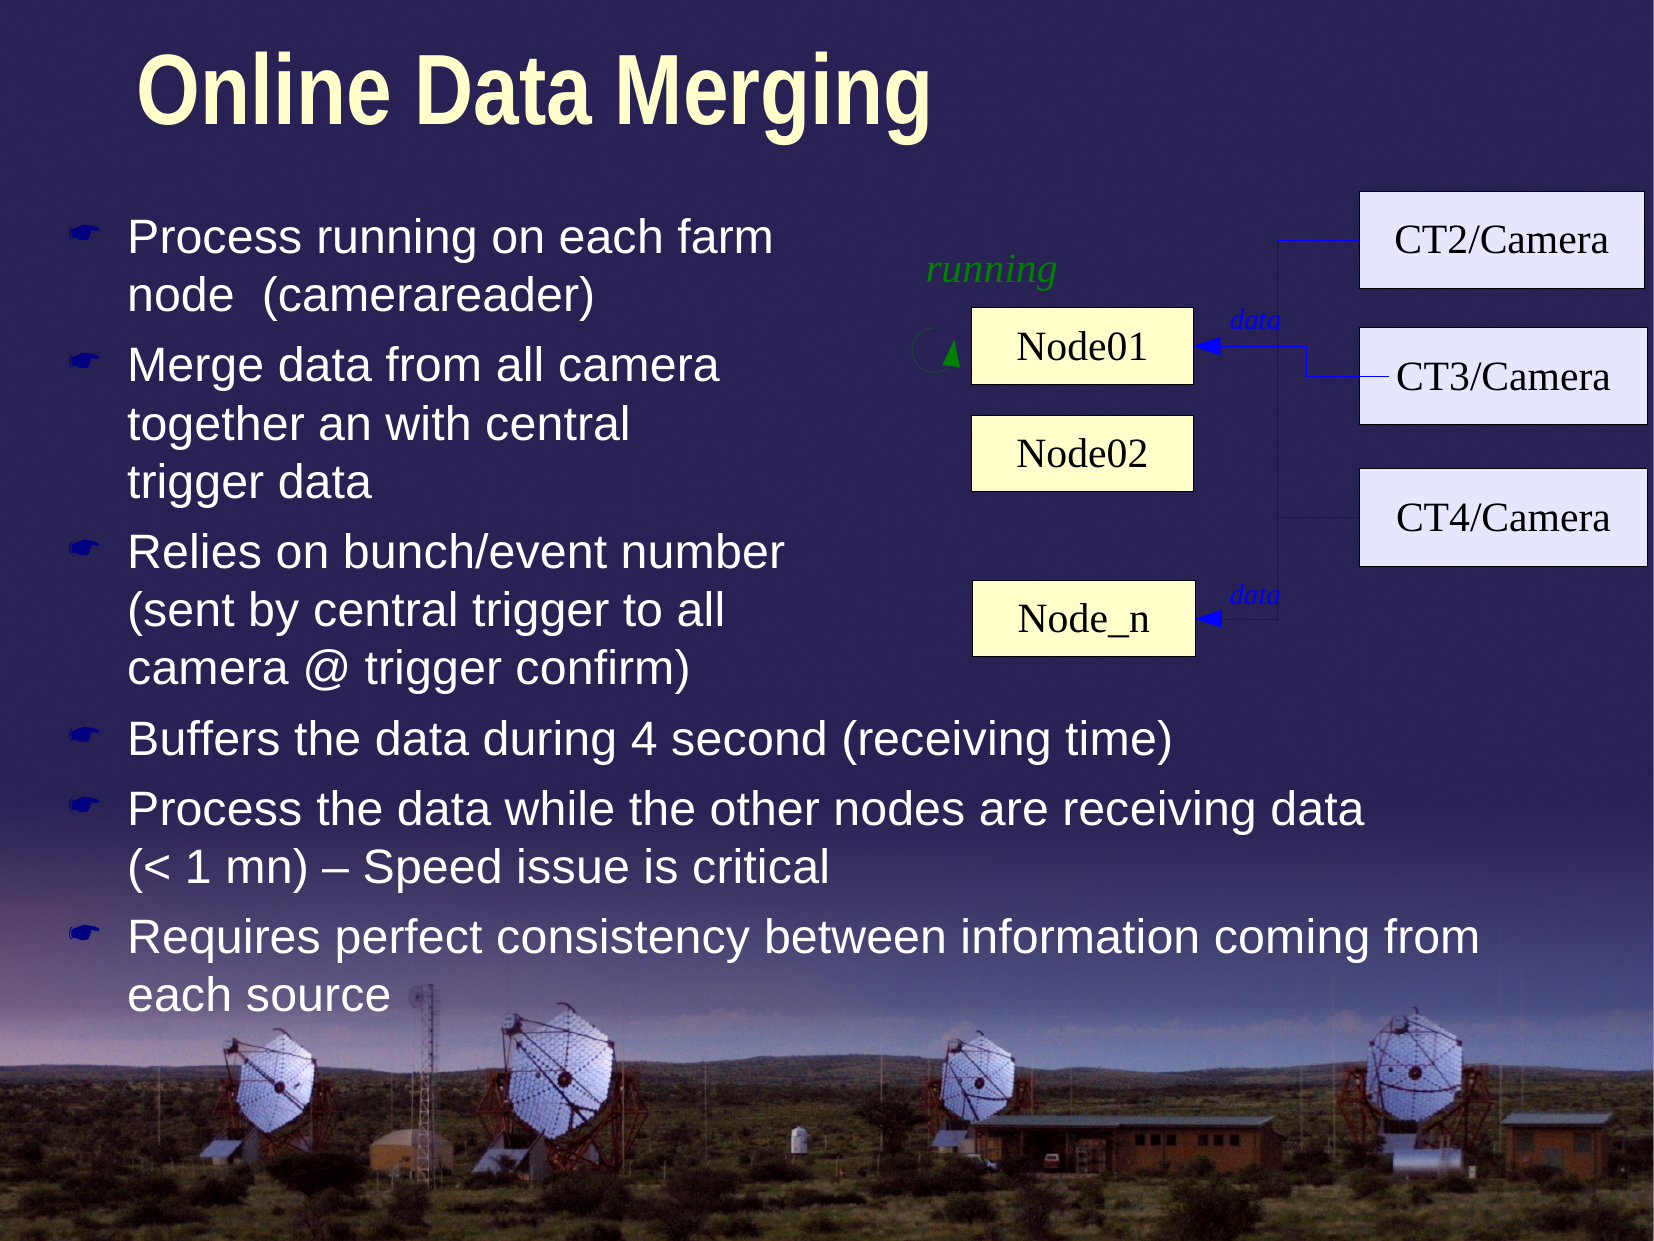

# Online Data Merging
CT2/Camera
Process running on each farm
node (camerareader)
Merge data from all camera
together an with central
trigger data
Relies on bunch/event number
(sent by central trigger to all
camera @ trigger confirm)
Buffers the data during 4 second (receiving time)
Process the data while the other nodes are receiving data
(< 1 mn) – Speed issue is critical
Requires perfect consistency between information coming from each source
running
Node01
data
Node01
Node01
CT3/Camera
Node02
CT4/Camera
data
Node_n